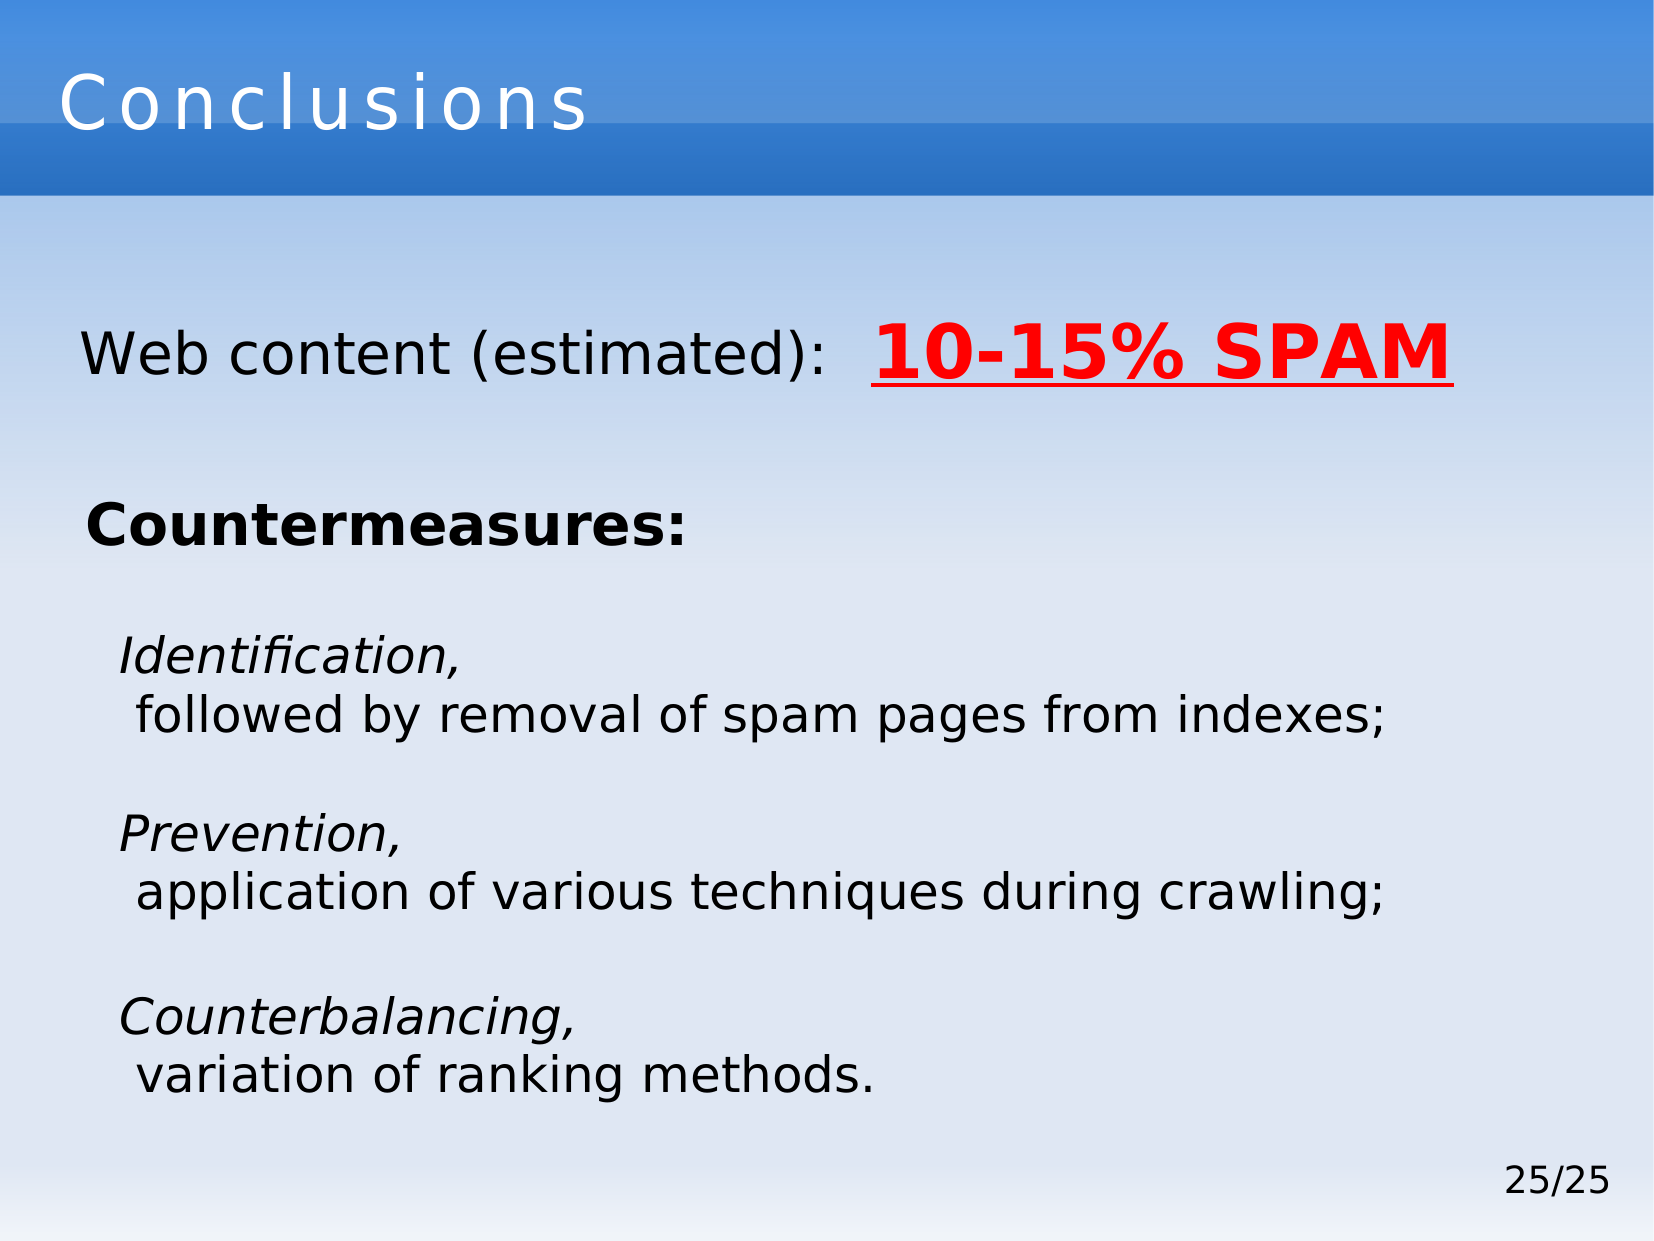

# Conclusions
10-15% SPAM
Web content (estimated):
Countermeasures:
 Identification,
 followed by removal of spam pages from indexes;
 Prevention,
 application of various techniques during crawling;
 Counterbalancing,
 variation of ranking methods.
25/25